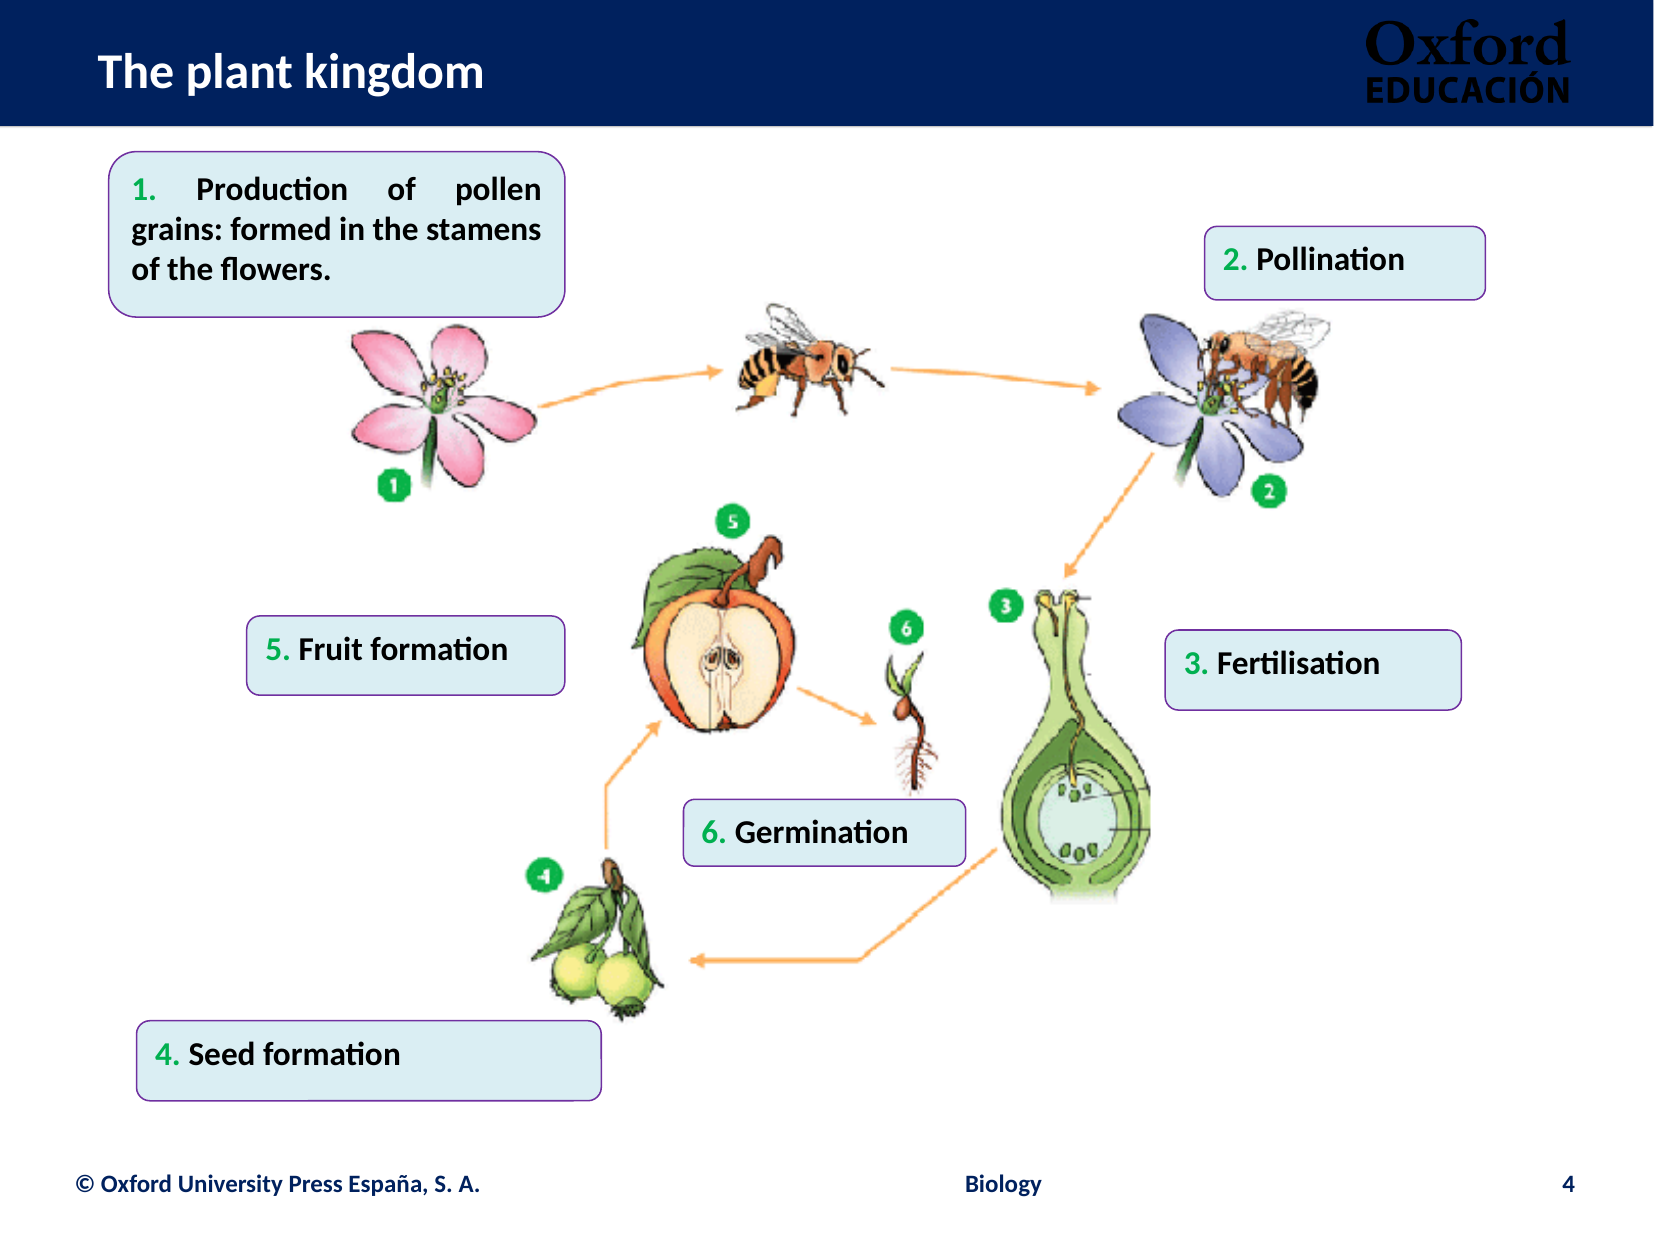

1. Production of pollen grains: formed in the stamens of the flowers.
2. Pollination
5. Fruit formation
3. Fertilisation
6. Germination
4. Seed formation
© Oxford University Press España, S. A.
Biology